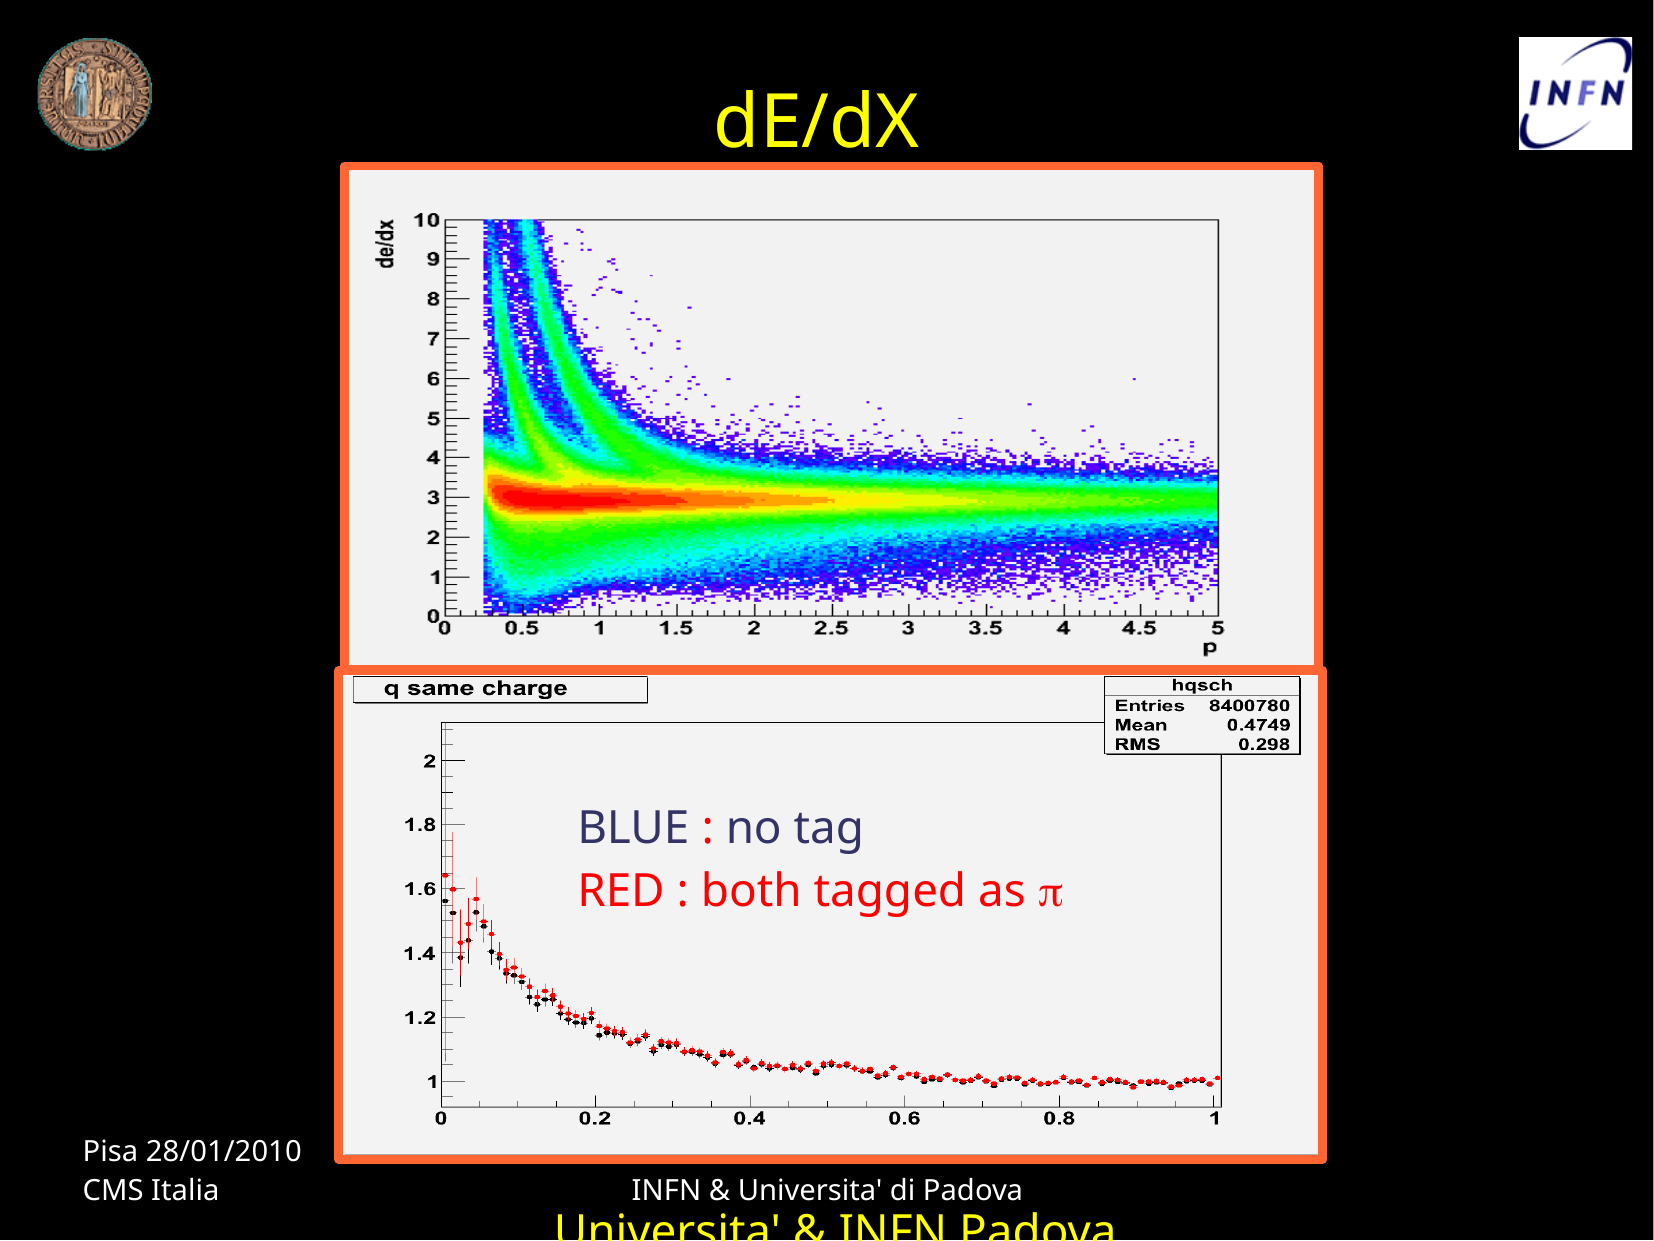

# dE/dX
BLUE : no tag
RED : both tagged as p